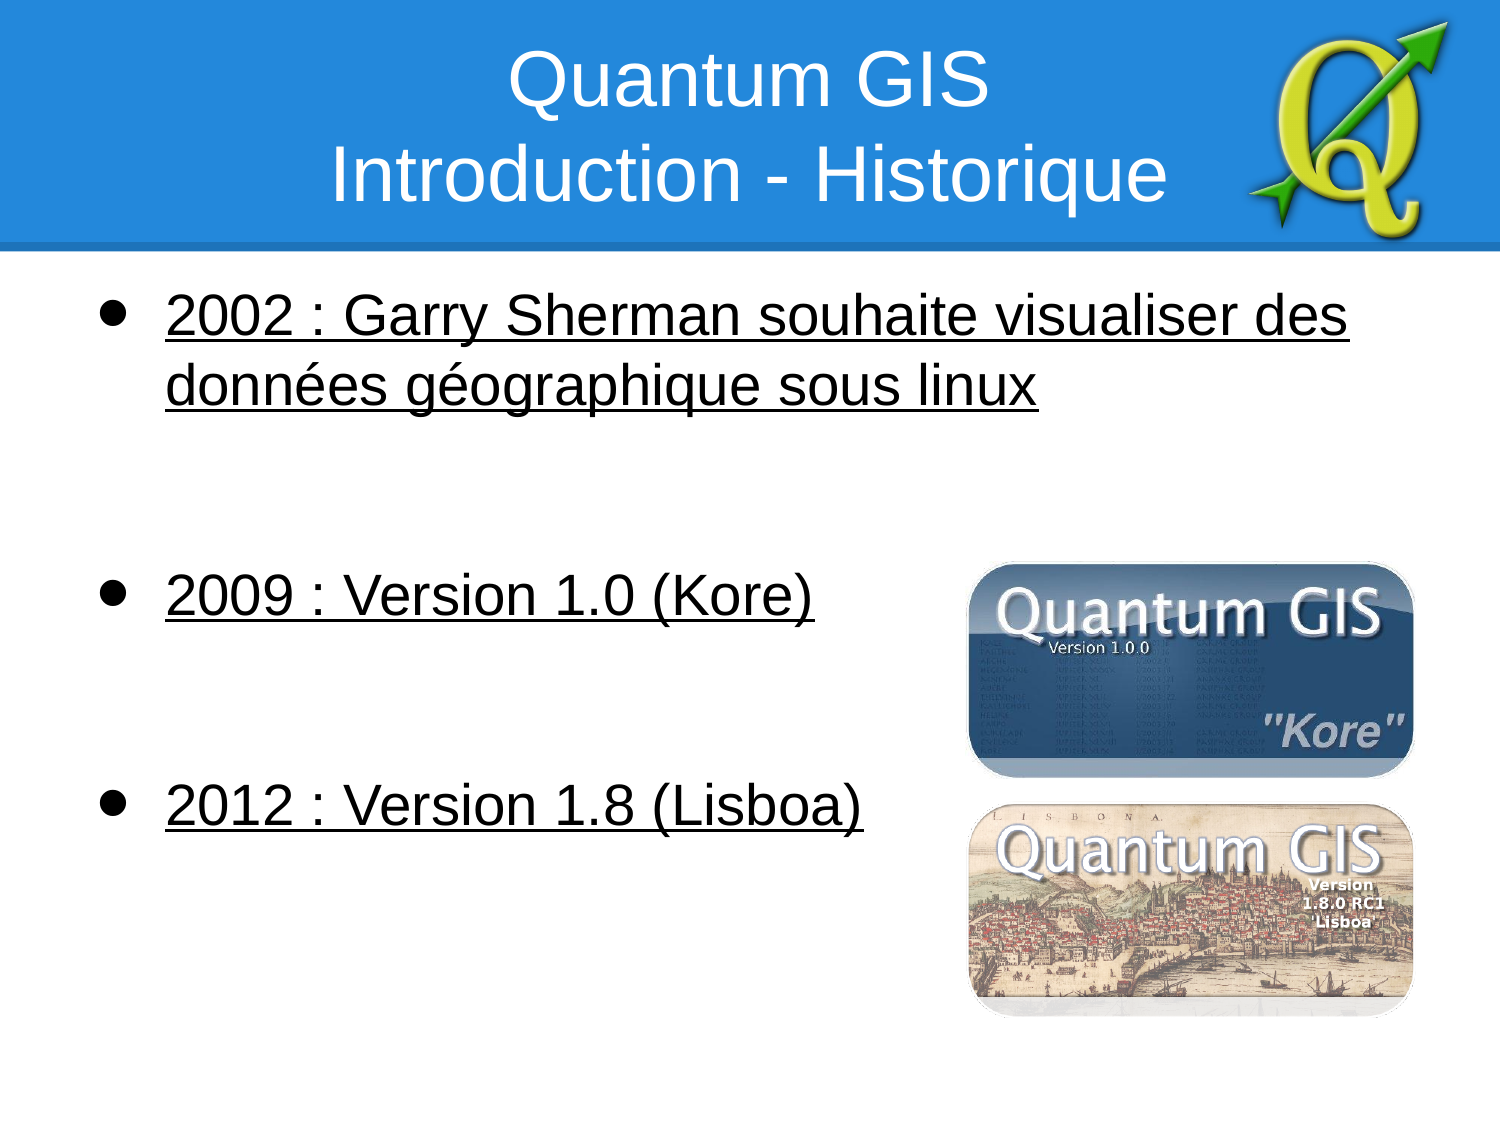

# Quantum GIS Introduction - Historique
2002 : Garry Sherman souhaite visualiser des données géographique sous linux
2009 : Version 1.0 (Kore)
2012 : Version 1.8 (Lisboa)